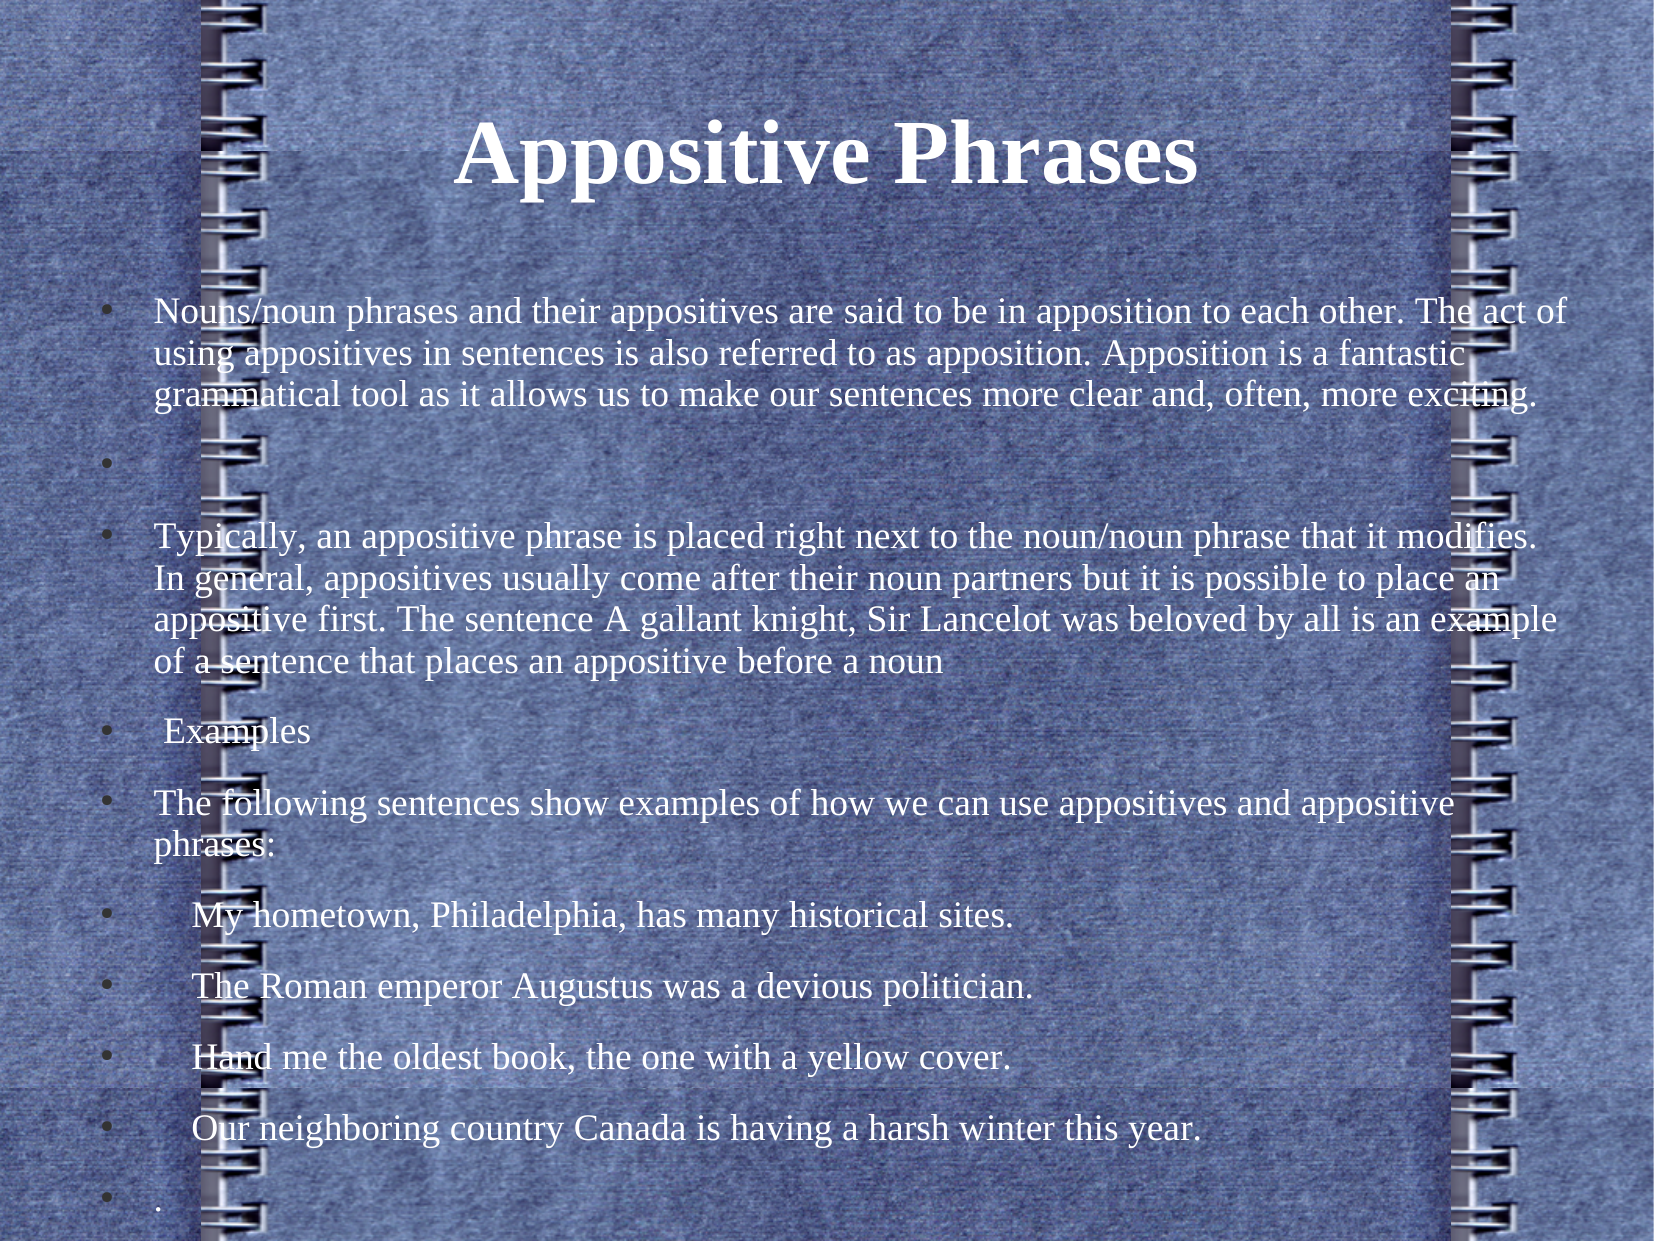

# Appositive Phrases
Nouns/noun phrases and their appositives are said to be in apposition to each other. The act of using appositives in sentences is also referred to as apposition. Apposition is a fantastic grammatical tool as it allows us to make our sentences more clear and, often, more exciting.
Typically, an appositive phrase is placed right next to the noun/noun phrase that it modifies. In general, appositives usually come after their noun partners but it is possible to place an appositive first. The sentence A gallant knight, Sir Lancelot was beloved by all is an example of a sentence that places an appositive before a noun
 Examples
The following sentences show examples of how we can use appositives and appositive phrases:
 My hometown, Philadelphia, has many historical sites.
 The Roman emperor Augustus was a devious politician.
 Hand me the oldest book, the one with a yellow cover.
 Our neighboring country Canada is having a harsh winter this year.
.